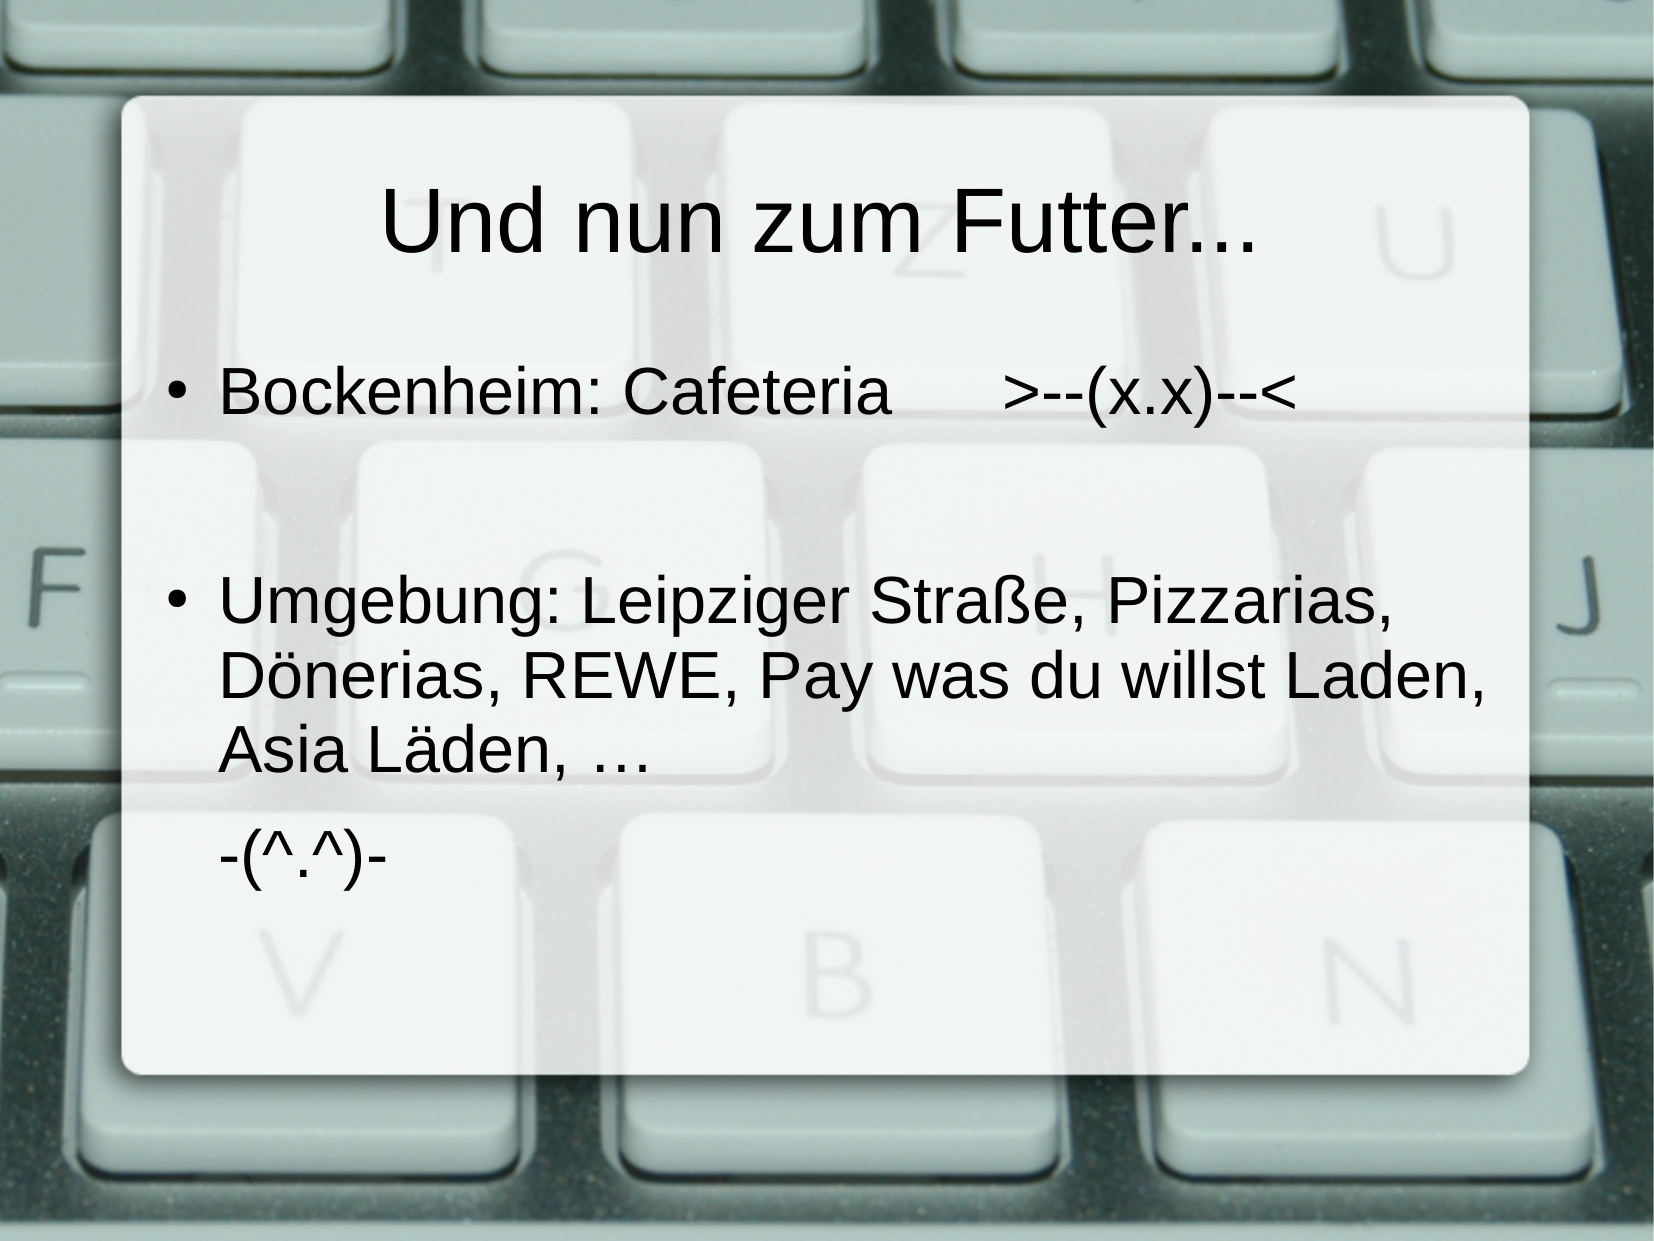

# Und nun zum Futter...
Bockenheim: Cafeteria >--(x.x)--<
Umgebung: Leipziger Straße, Pizzarias, Dönerias, REWE, Pay was du willst Laden, Asia Läden, …
-(^.^)-